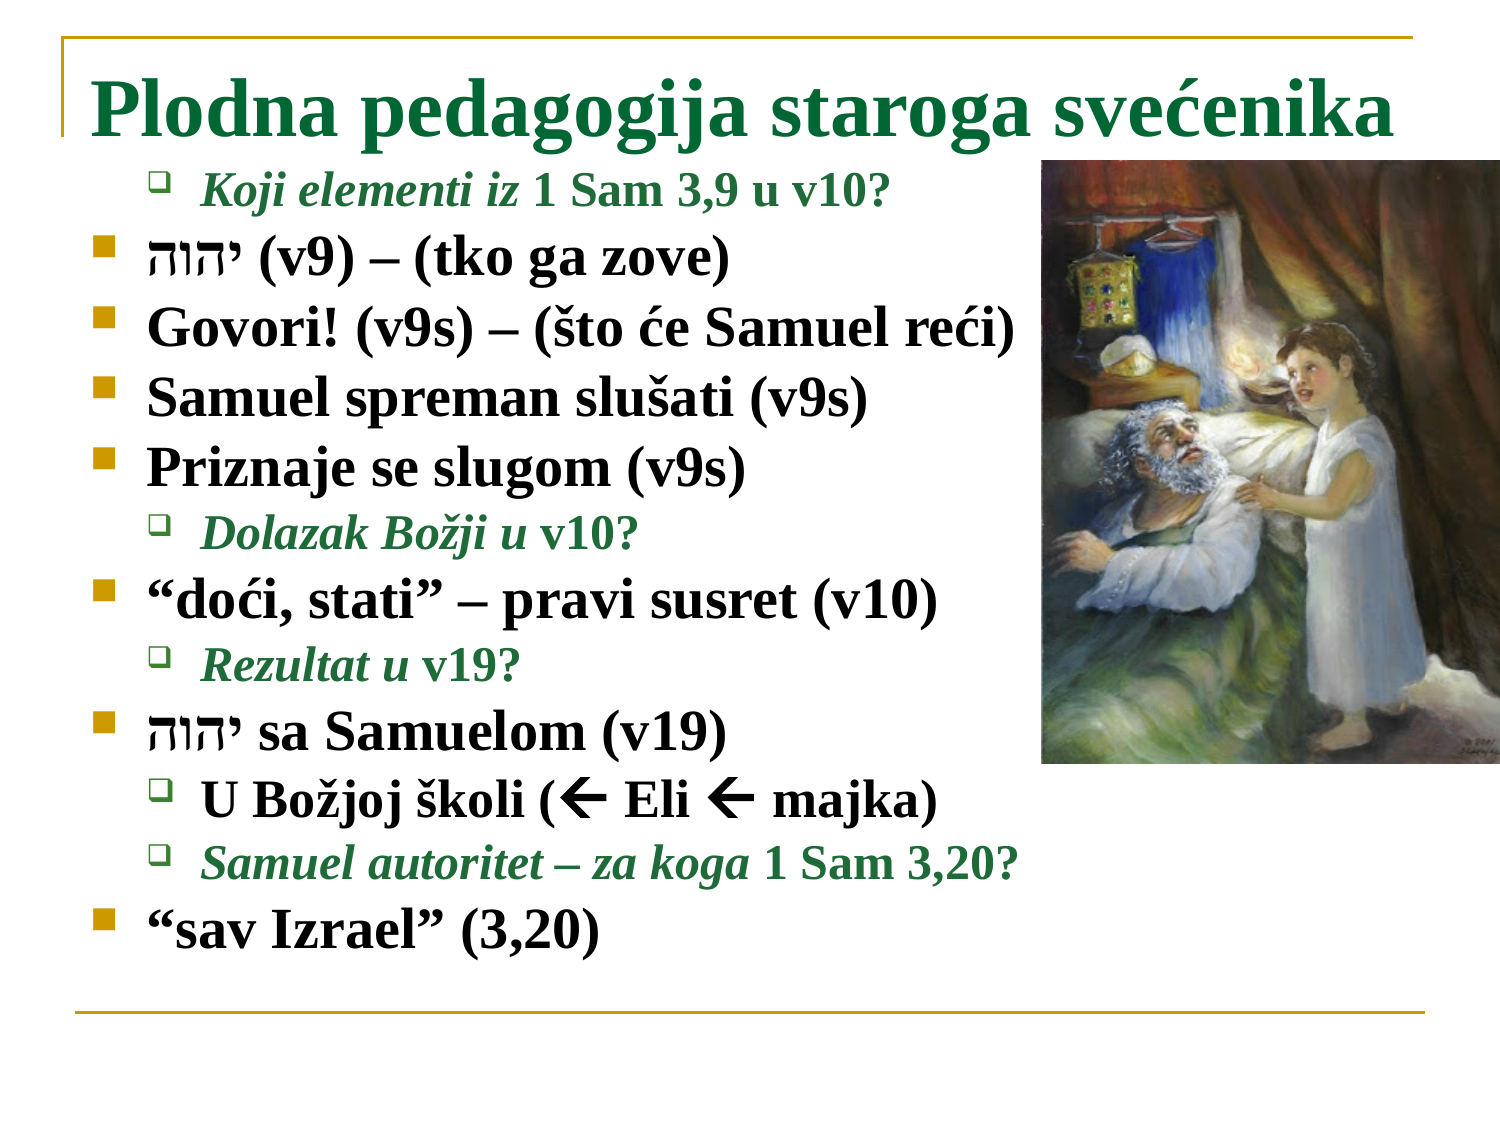

# Plodna pedagogija staroga svećenika
Koji elementi iz 1 Sam 3,9 u v10?
יהוה (v9) – (tko ga zove)
Govori! (v9s) – (što će Samuel reći)
Samuel spreman slušati (v9s)
Priznaje se slugom (v9s)
Dolazak Božji u v10?
“doći, stati” – pravi susret (v10)
Rezultat u v19?
יהוה sa Samuelom (v19)
U Božjoj školi ( Eli  majka)
Samuel autoritet – za koga 1 Sam 3,20?
“sav Izrael” (3,20)